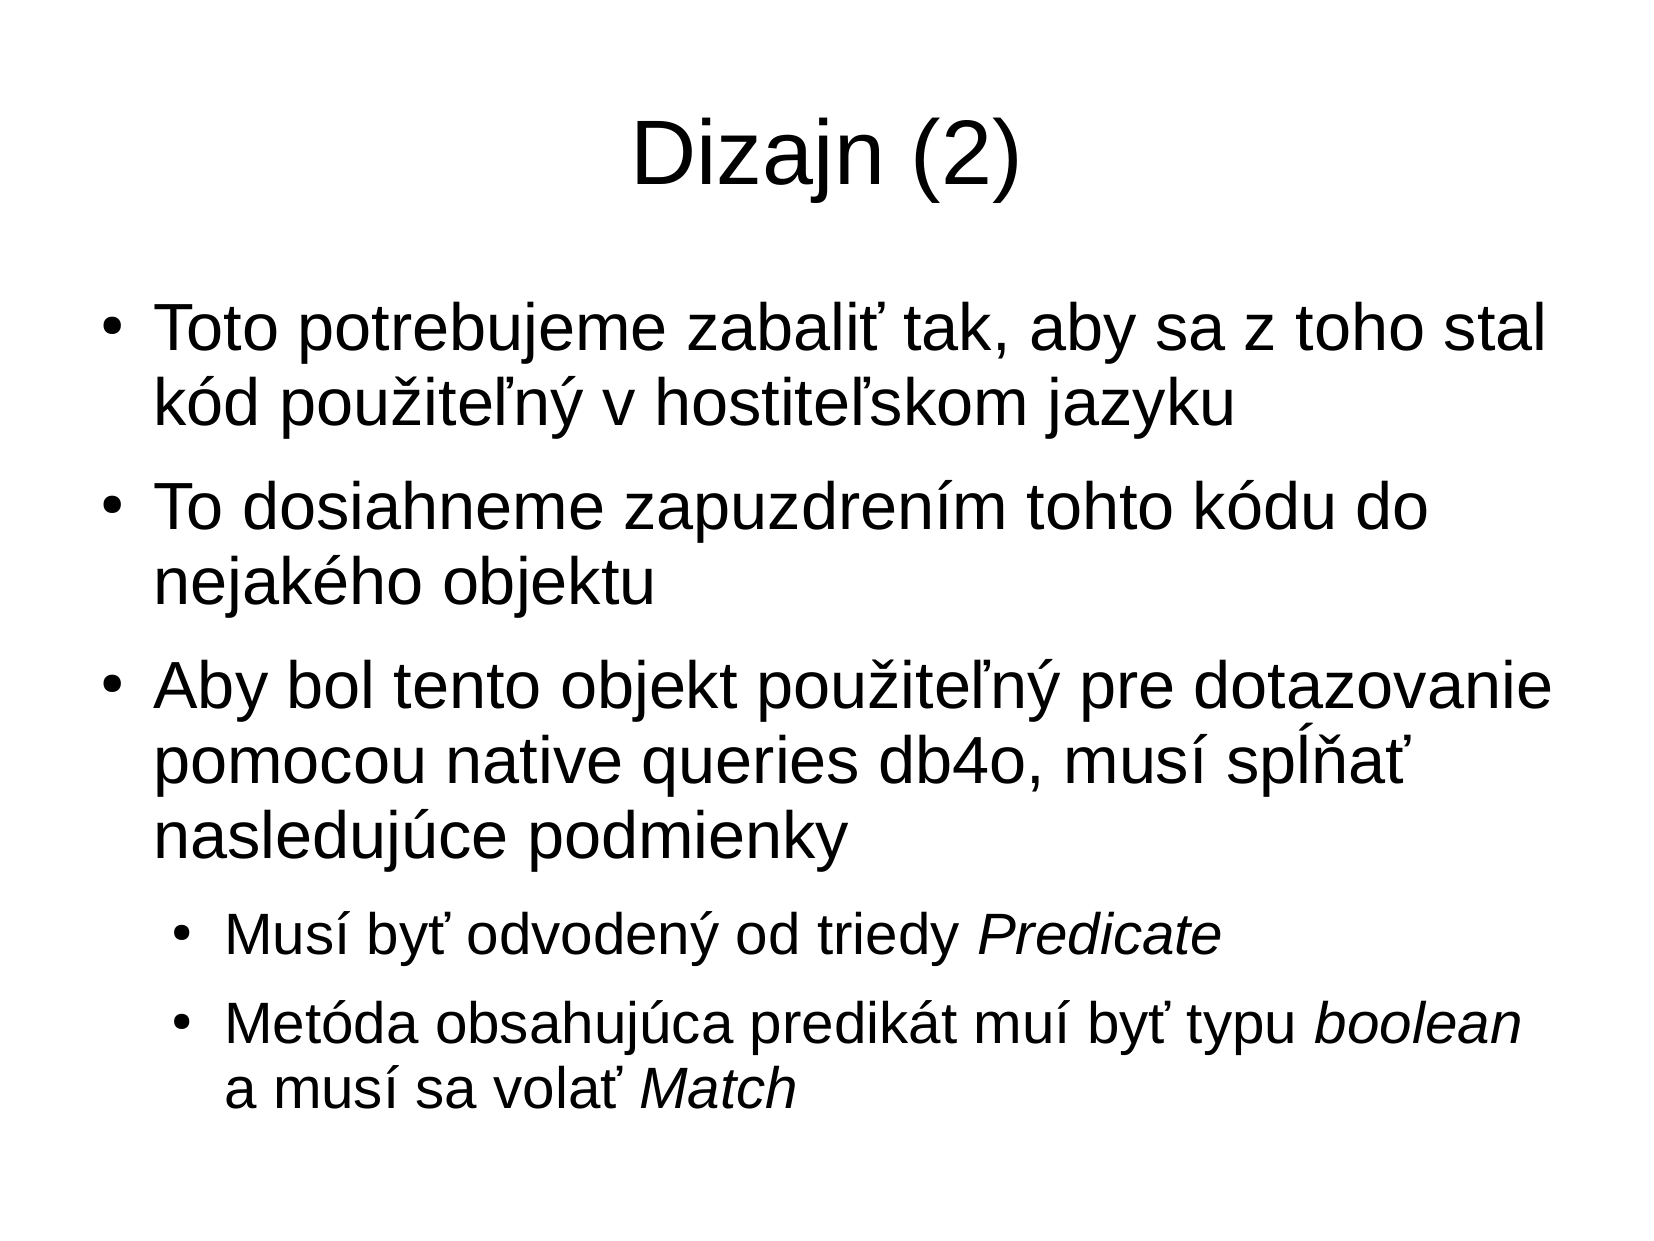

# Dizajn (2)
Toto potrebujeme zabaliť tak, aby sa z toho stal kód použiteľný v hostiteľskom jazyku
To dosiahneme zapuzdrením tohto kódu do nejakého objektu
Aby bol tento objekt použiteľný pre dotazovanie pomocou native queries db4o, musí spĺňať nasledujúce podmienky
Musí byť odvodený od triedy Predicate
Metóda obsahujúca predikát muí byť typu boolean a musí sa volať Match